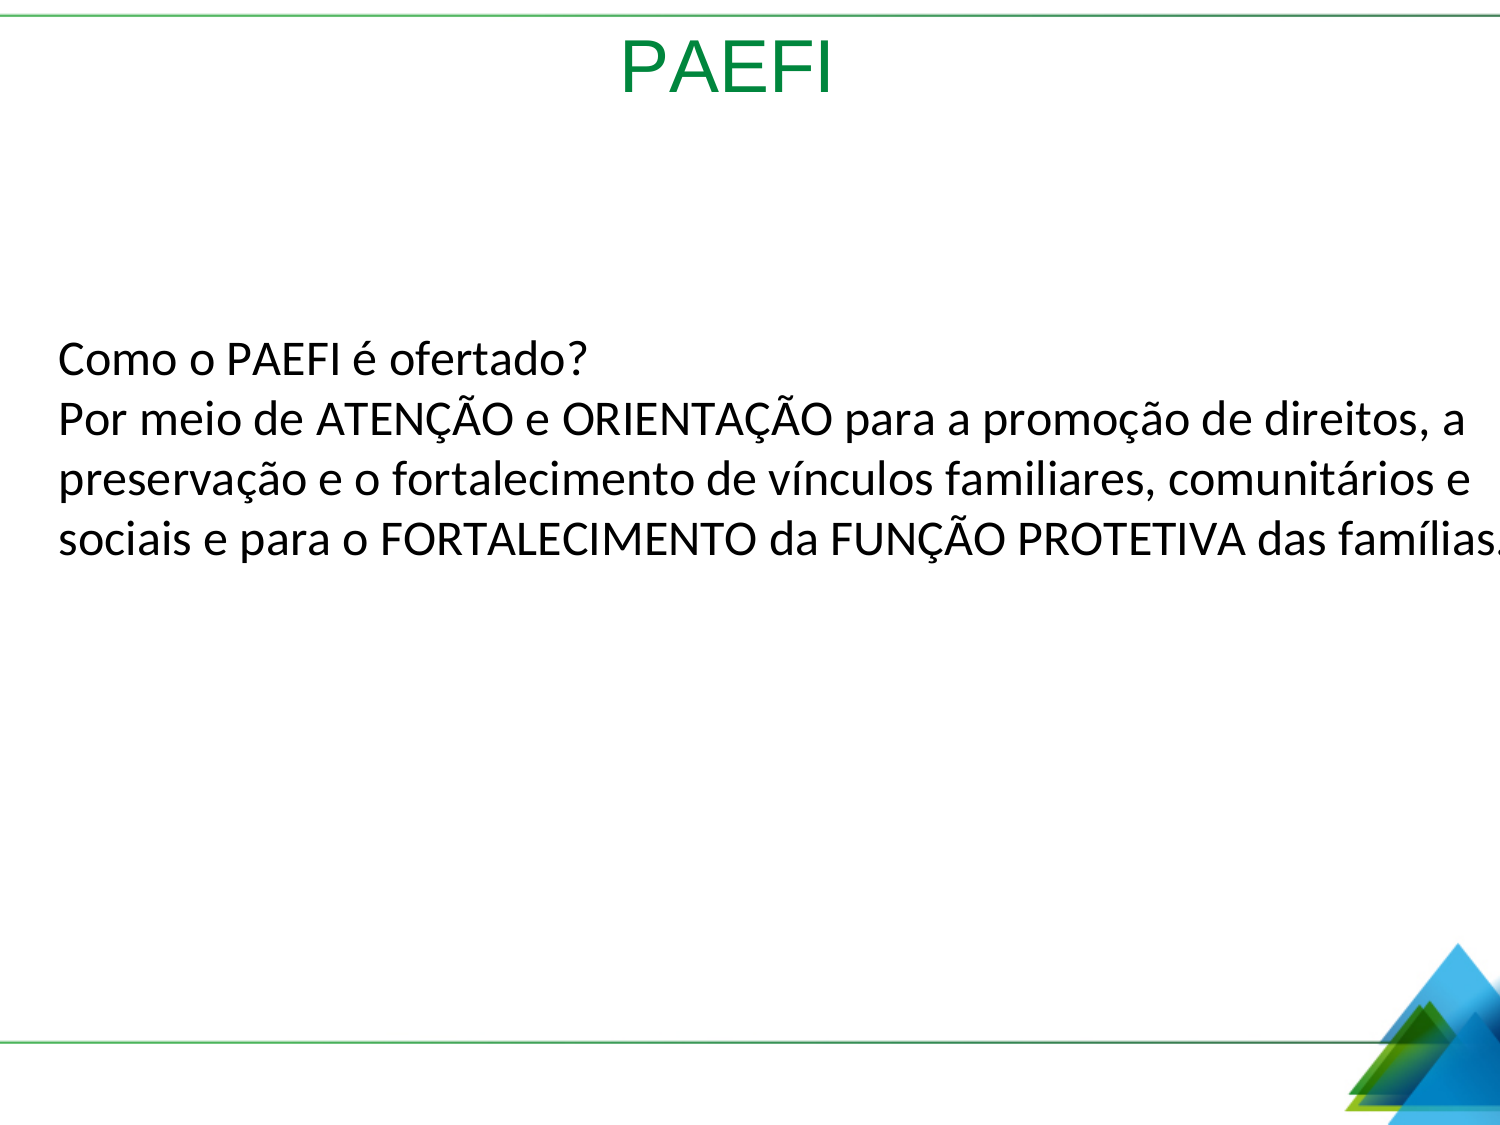

PAEFI
#
Como o PAEFI é ofertado?
Por meio de ATENÇÃO e ORIENTAÇÃO para a promoção de direitos, a preservação e o fortalecimento de vínculos familiares, comunitários e sociais e para o FORTALECIMENTO da FUNÇÃO PROTETIVA das famílias.